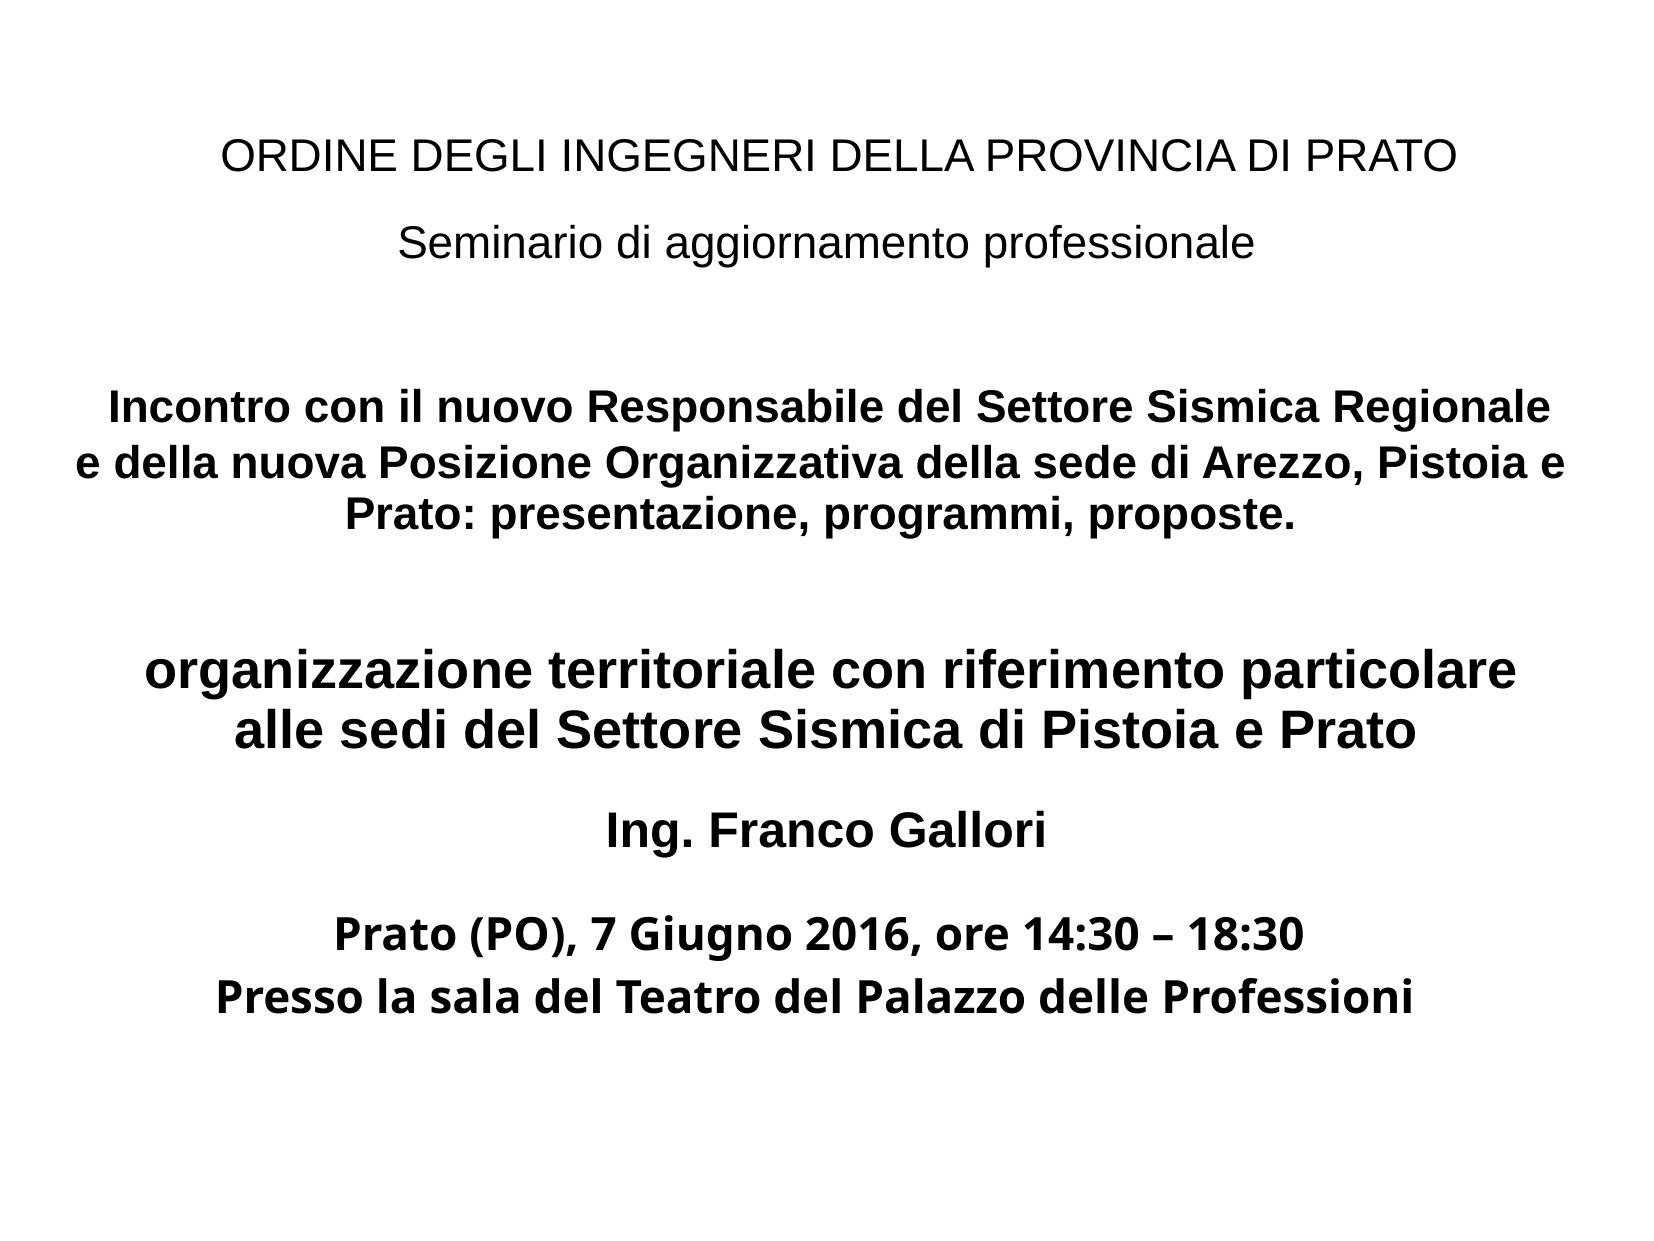

# ORDINE DEGLI INGEGNERI DELLA PROVINCIA DI PRATO Seminario di aggiornamento professionale
 Incontro con il nuovo Responsabile del Settore Sismica Regionale e della nuova Posizione Organizzativa della sede di Arezzo, Pistoia e Prato: presentazione, programmi, proposte.
 organizzazione territoriale con riferimento particolare alle sedi del Settore Sismica di Pistoia e Prato
Ing. Franco Gallori
 Prato (PO), 7 Giugno 2016, ore 14:30 – 18:30
Presso la sala del Teatro del Palazzo delle Professioni